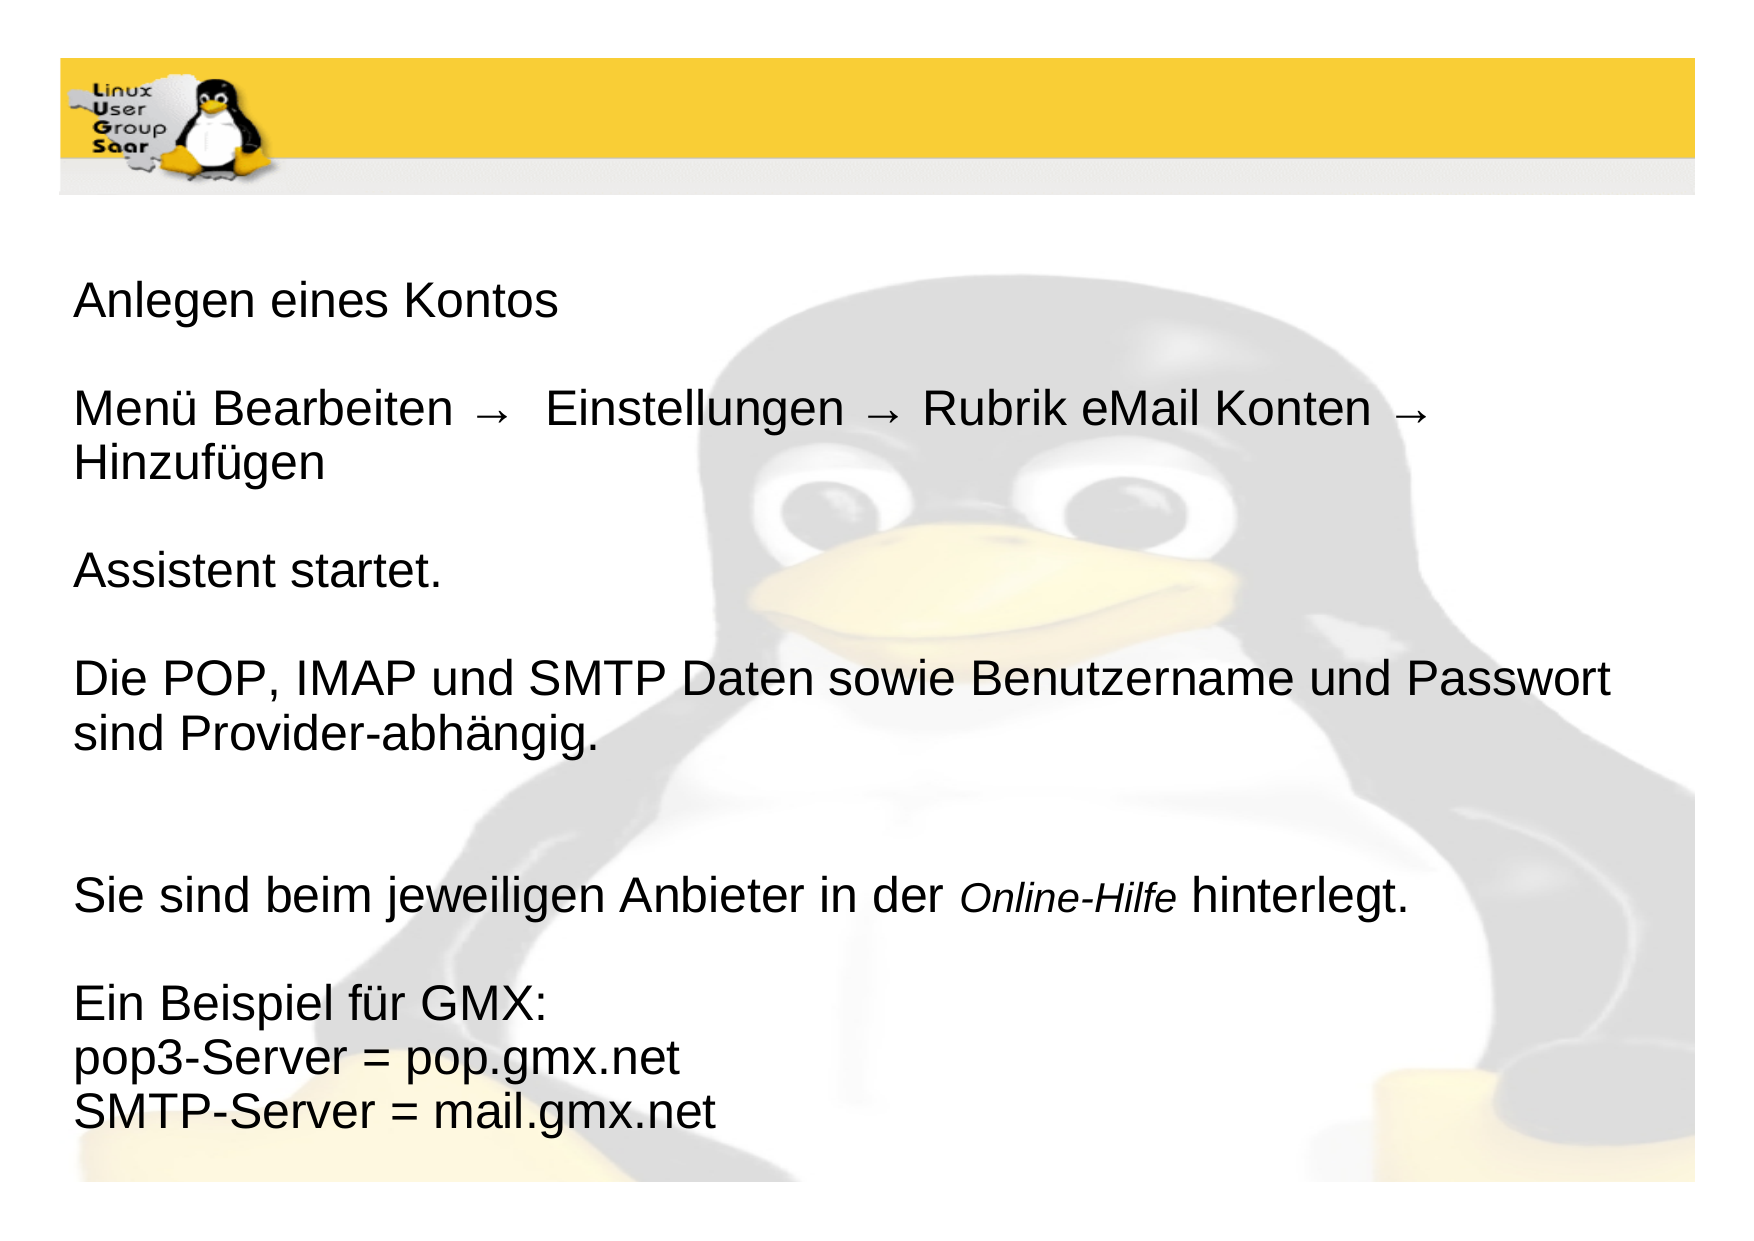

Anlegen eines Kontos
Menü Bearbeiten → Einstellungen → Rubrik eMail Konten → Hinzufügen
Assistent startet.
Die POP, IMAP und SMTP Daten sowie Benutzername und Passwort sind Provider-abhängig.
Sie sind beim jeweiligen Anbieter in der Online-Hilfe hinterlegt.
Ein Beispiel für GMX:
pop3-Server = pop.gmx.net
SMTP-Server = mail.gmx.net